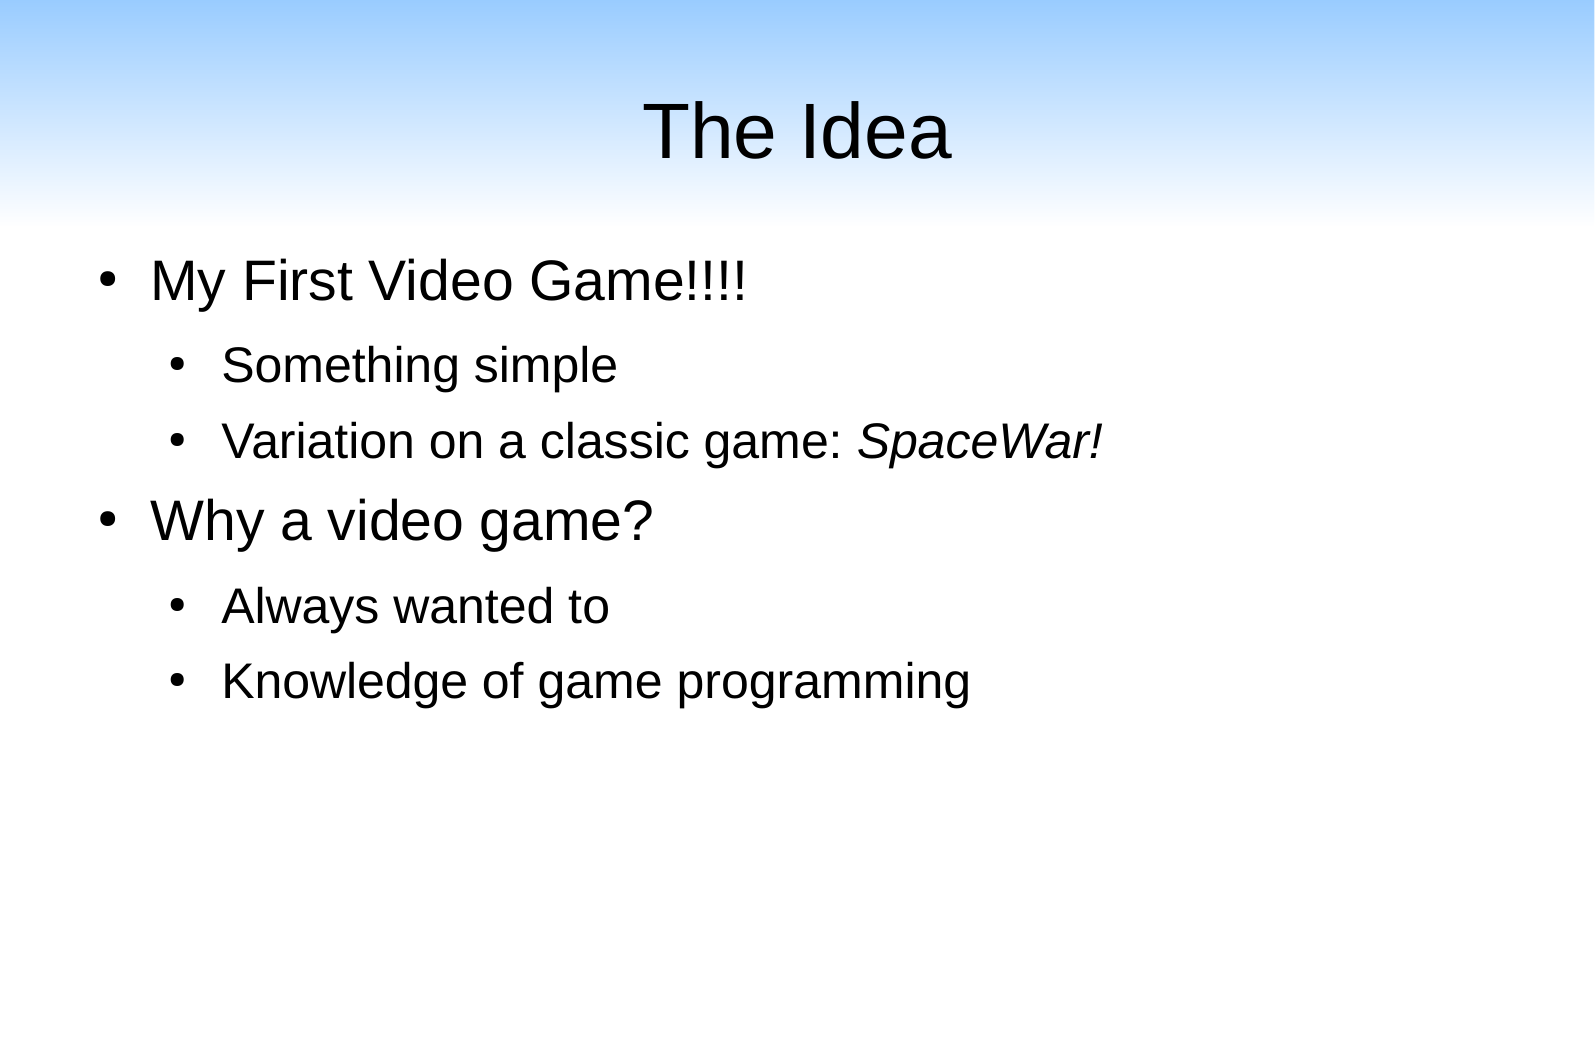

# The Idea
My First Video Game!!!!
Something simple
Variation on a classic game: SpaceWar!
Why a video game?
Always wanted to
Knowledge of game programming